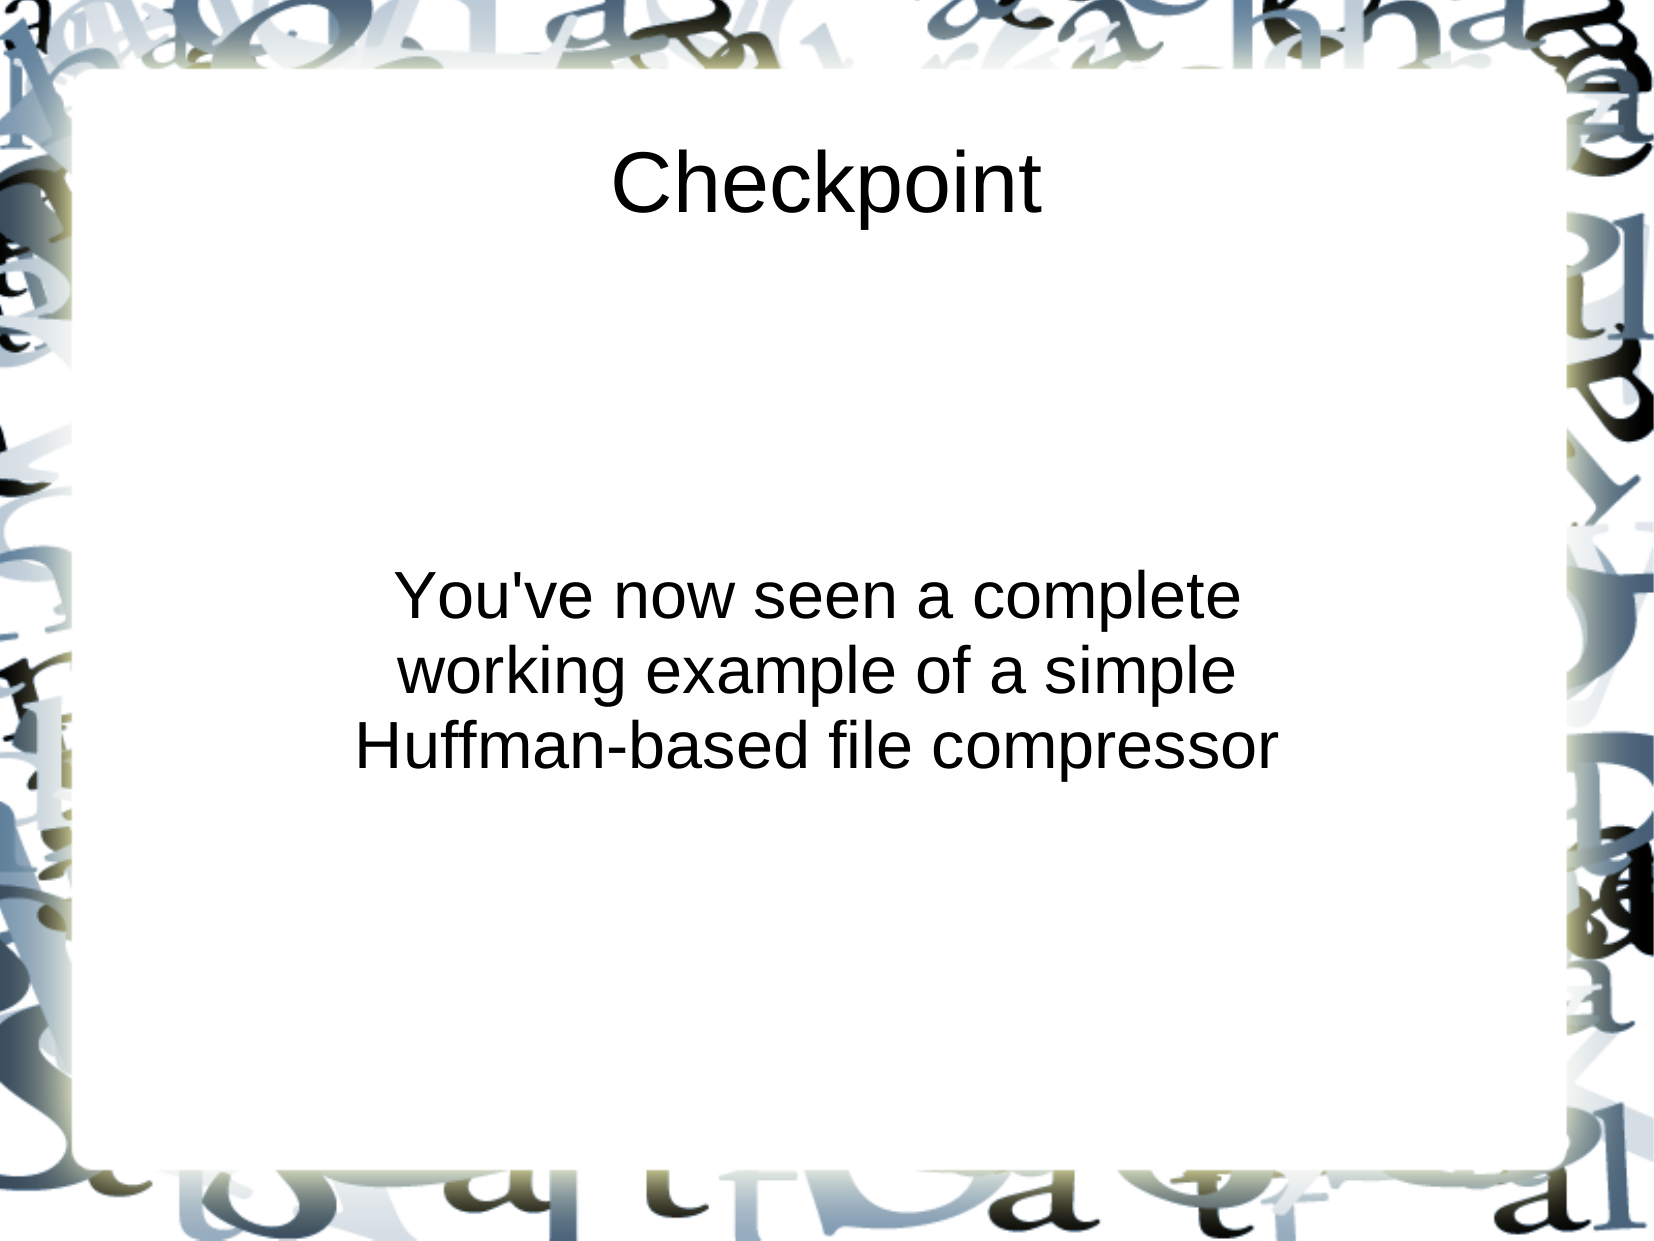

# Checkpoint
You've now seen a complete
working example of a simple
Huffman-based file compressor